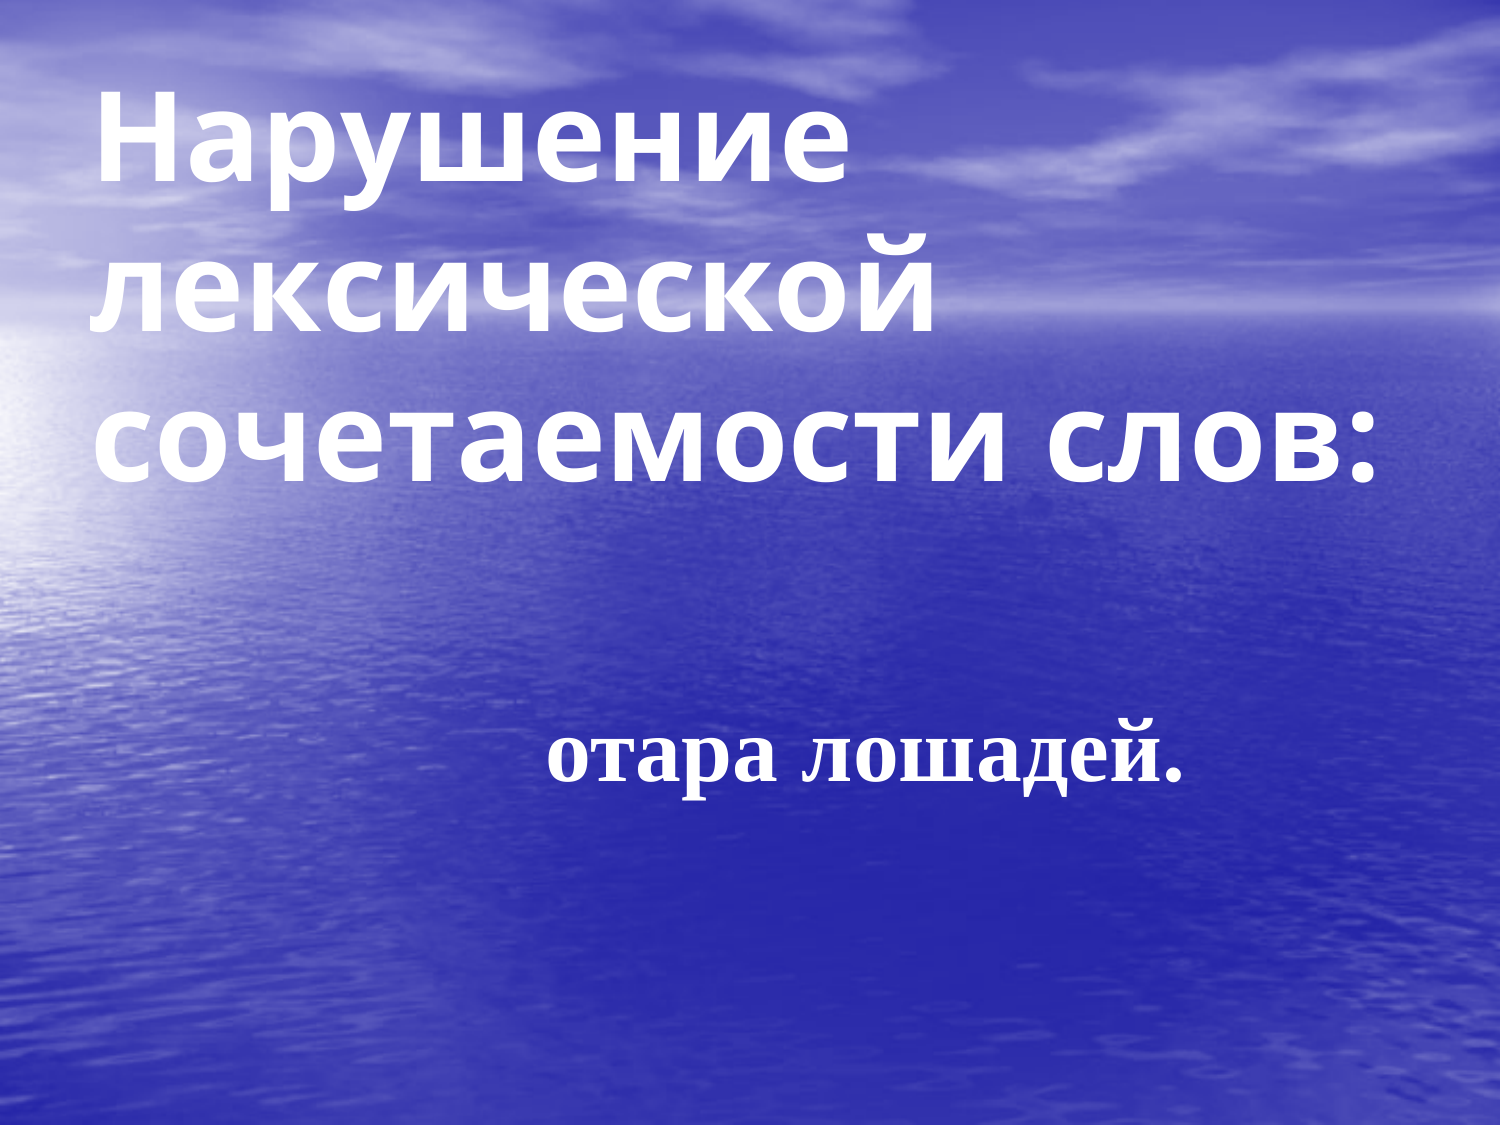

# Нарушение лексической сочетаемости слов: отара лошадей.